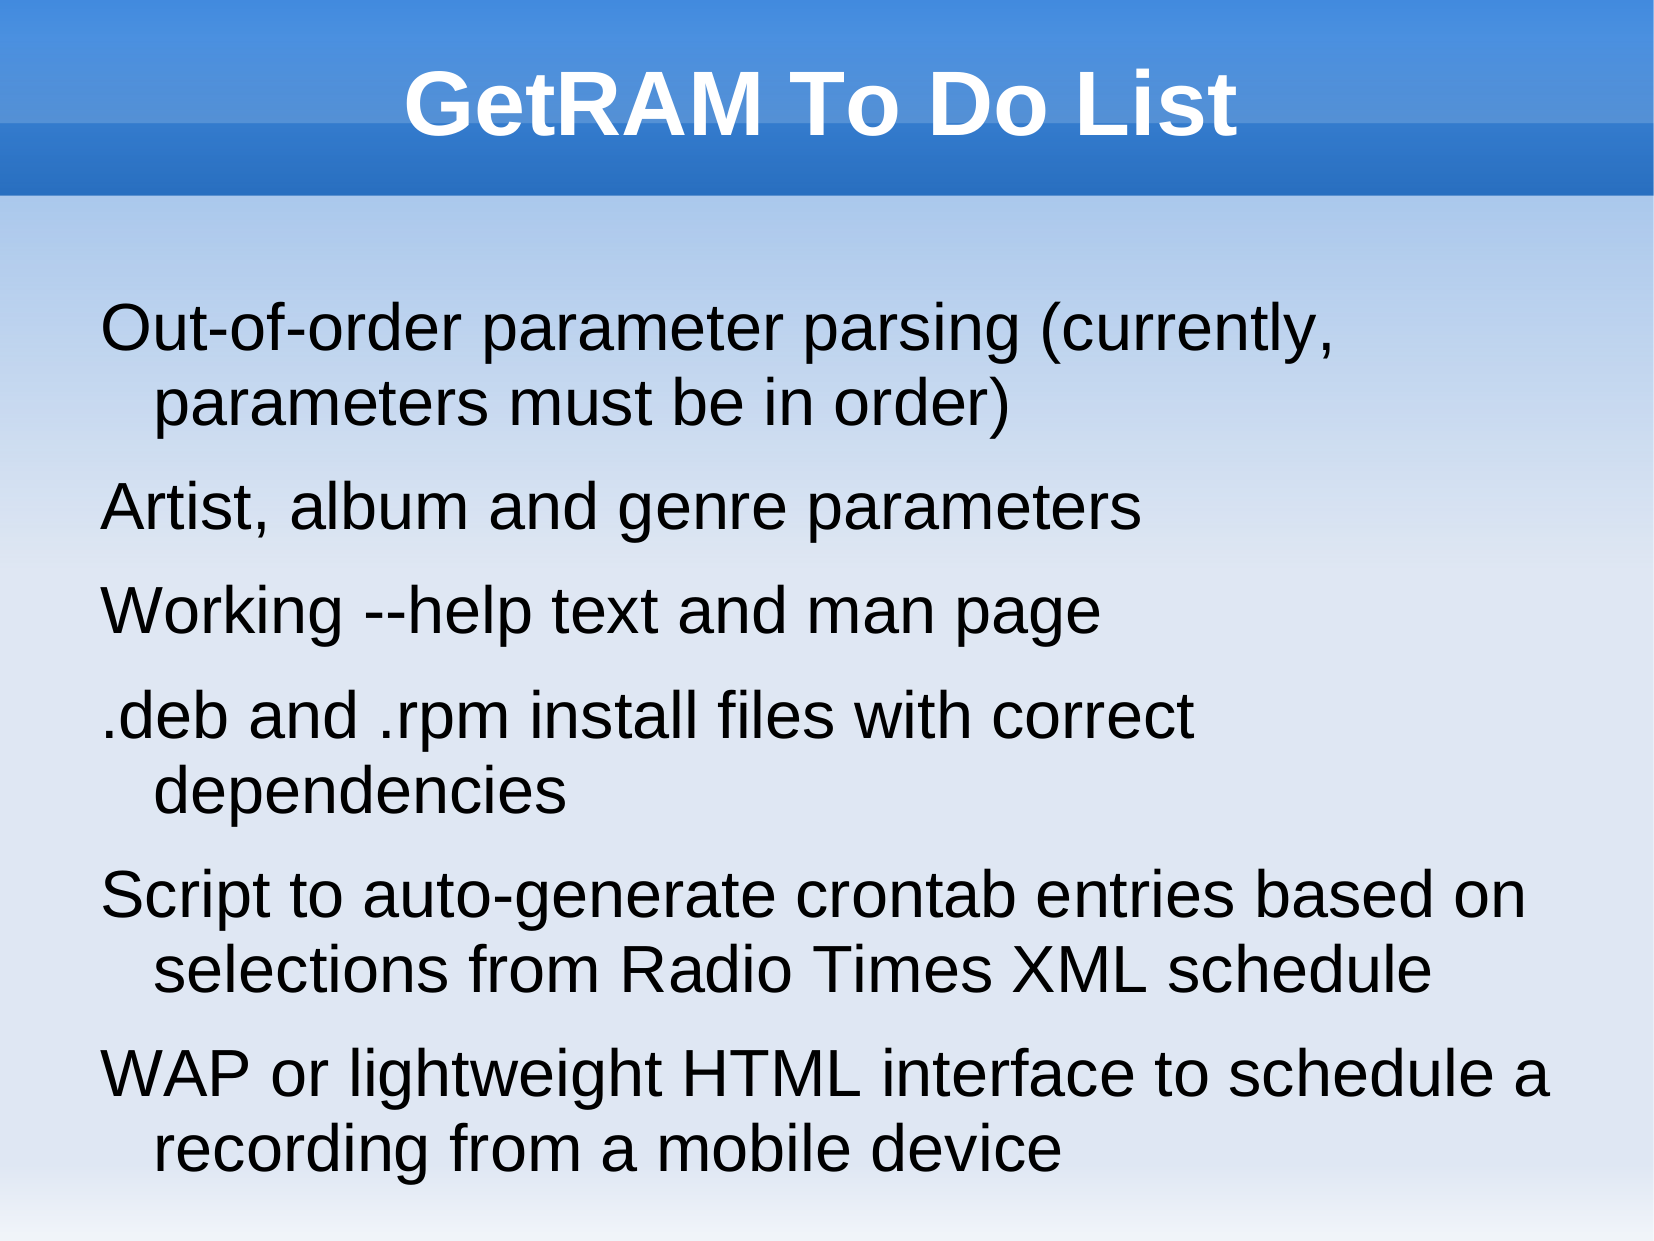

# GetRAM To Do List
Out-of-order parameter parsing (currently, parameters must be in order)
Artist, album and genre parameters
Working --help text and man page
.deb and .rpm install files with correct dependencies
Script to auto-generate crontab entries based on selections from Radio Times XML schedule
WAP or lightweight HTML interface to schedule a recording from a mobile device